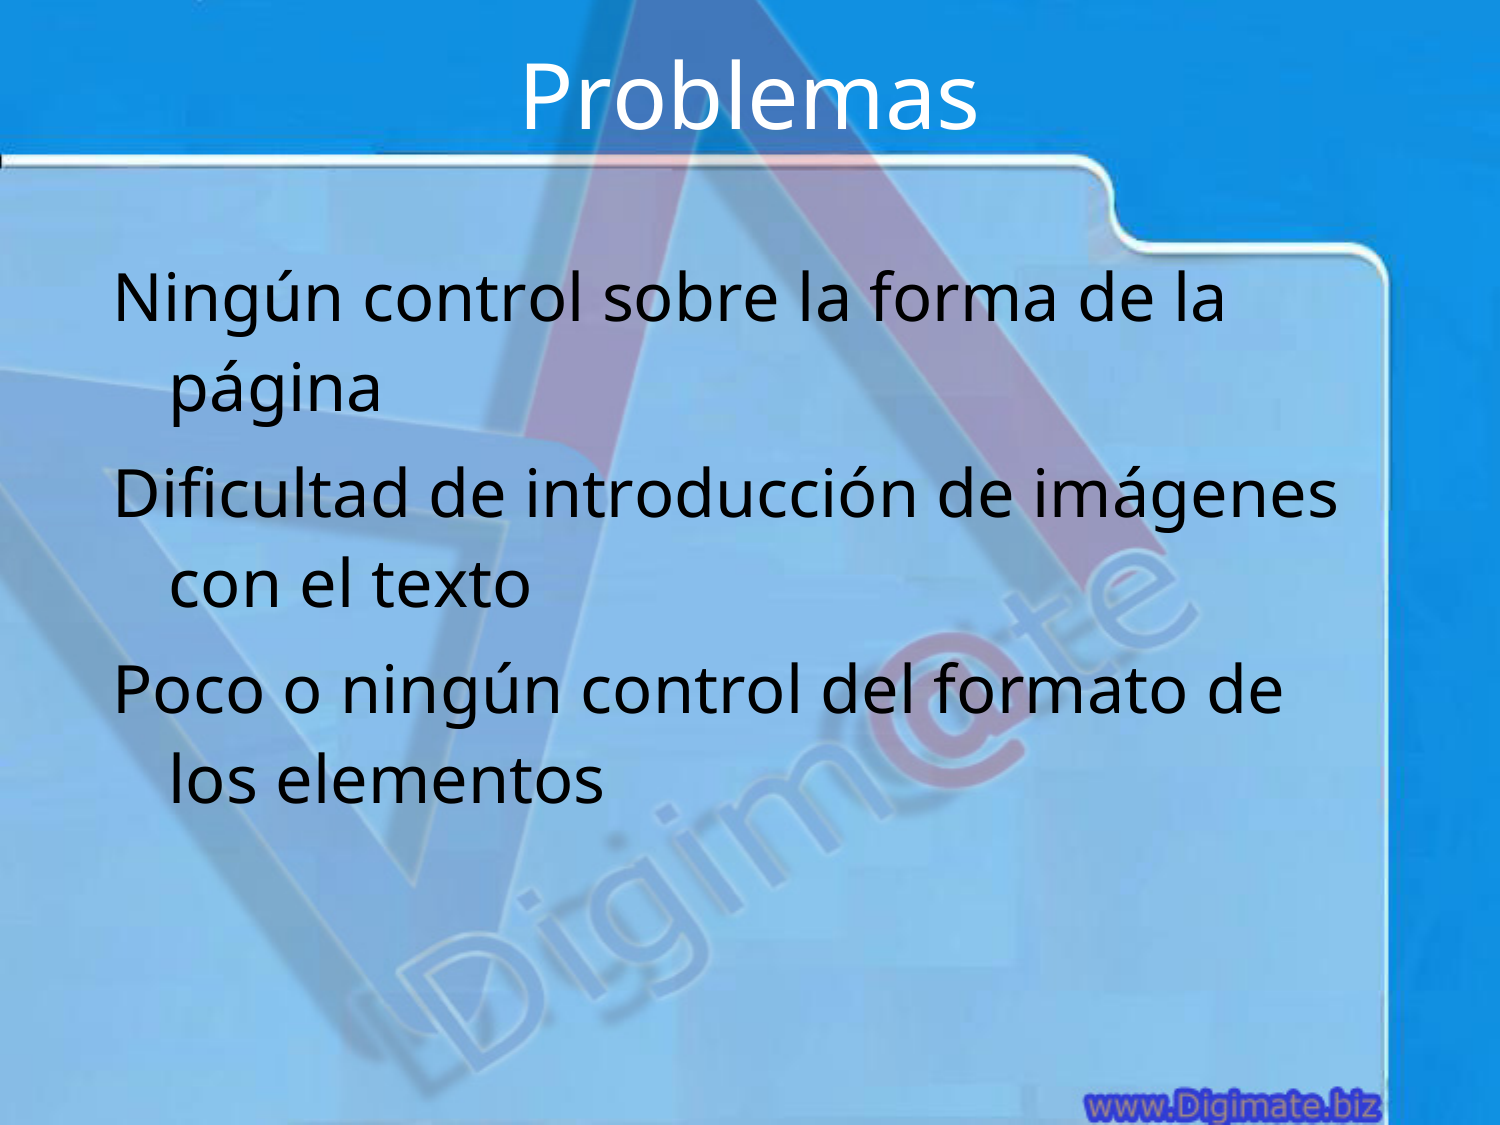

# Problemas
Ningún control sobre la forma de la página
Dificultad de introducción de imágenes con el texto
Poco o ningún control del formato de los elementos